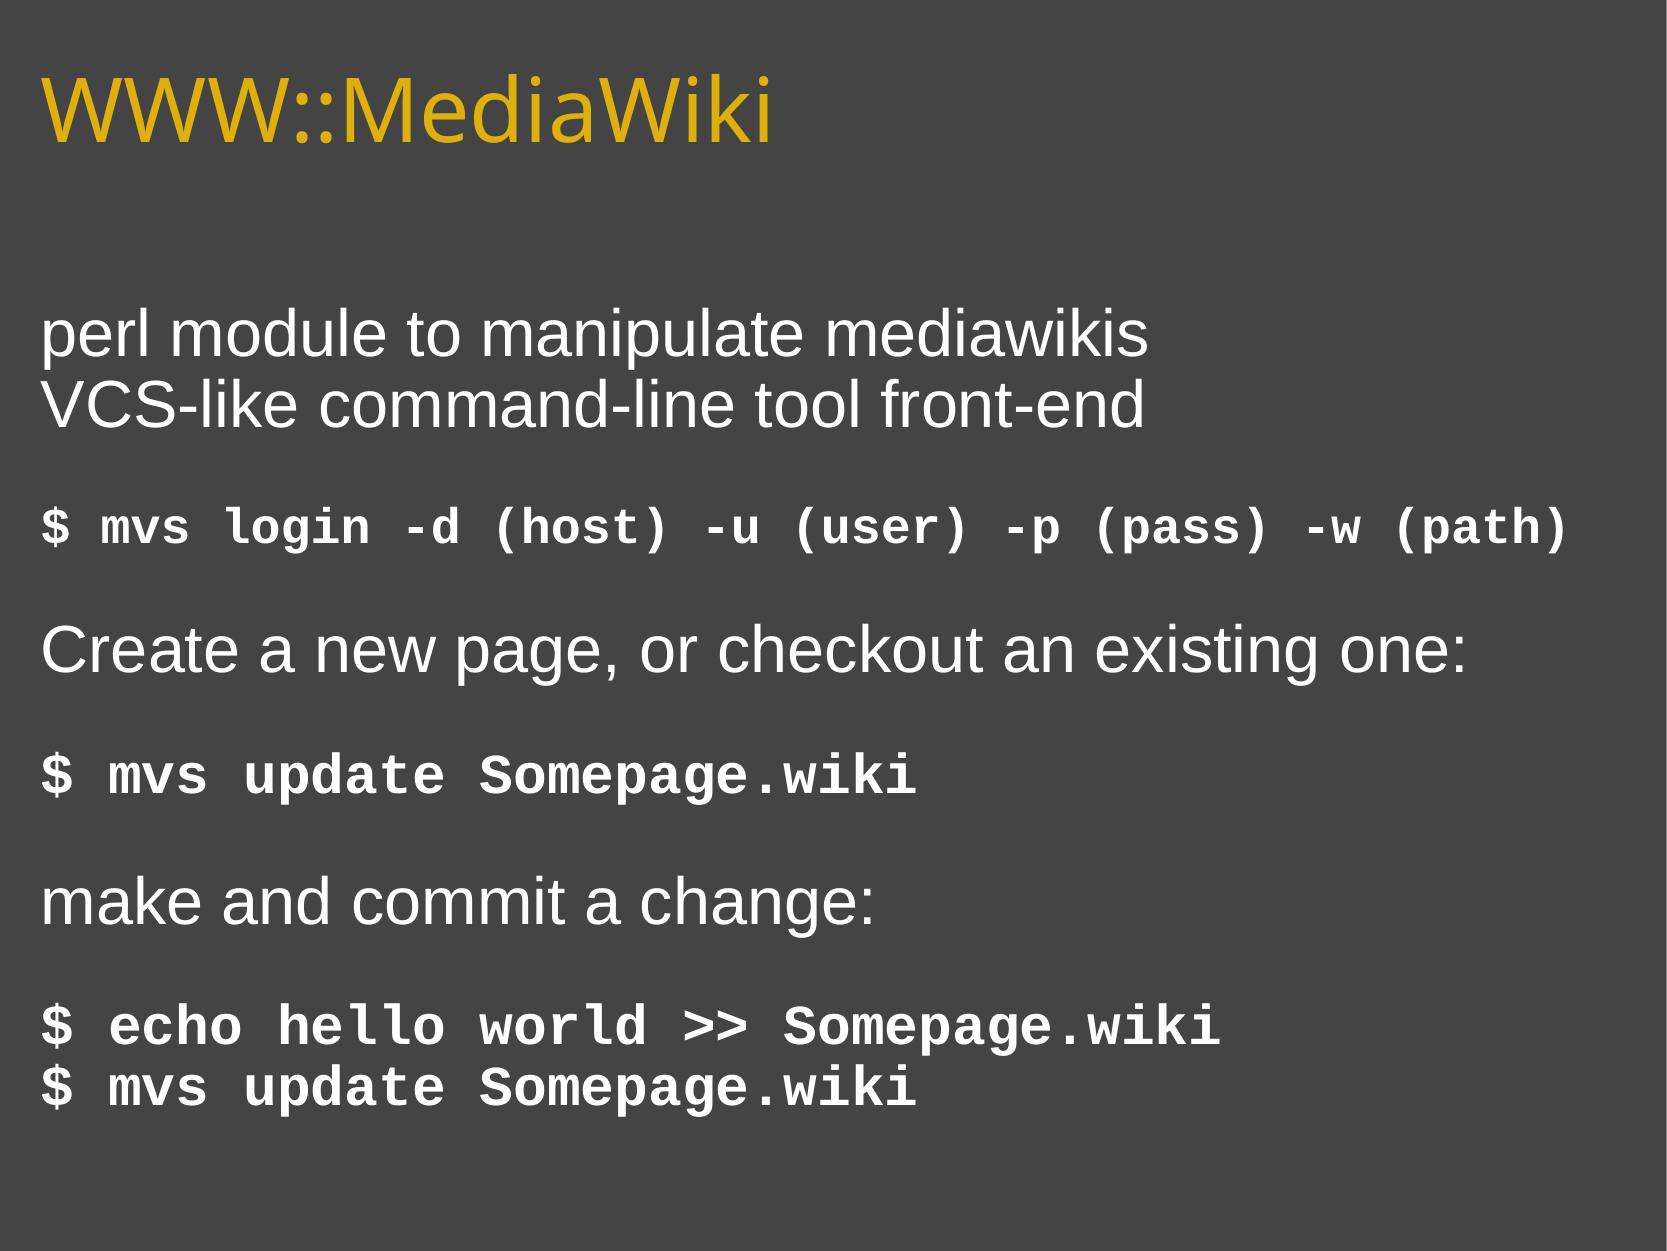

# WWW::MediaWiki
perl module to manipulate mediawikis
VCS-like command-line tool front-end
$ mvs login -d (host) -u (user) -p (pass) -w (path)
Create a new page, or checkout an existing one:
$ mvs update Somepage.wiki
make and commit a change:
$ echo hello world >> Somepage.wiki
$ mvs update Somepage.wiki